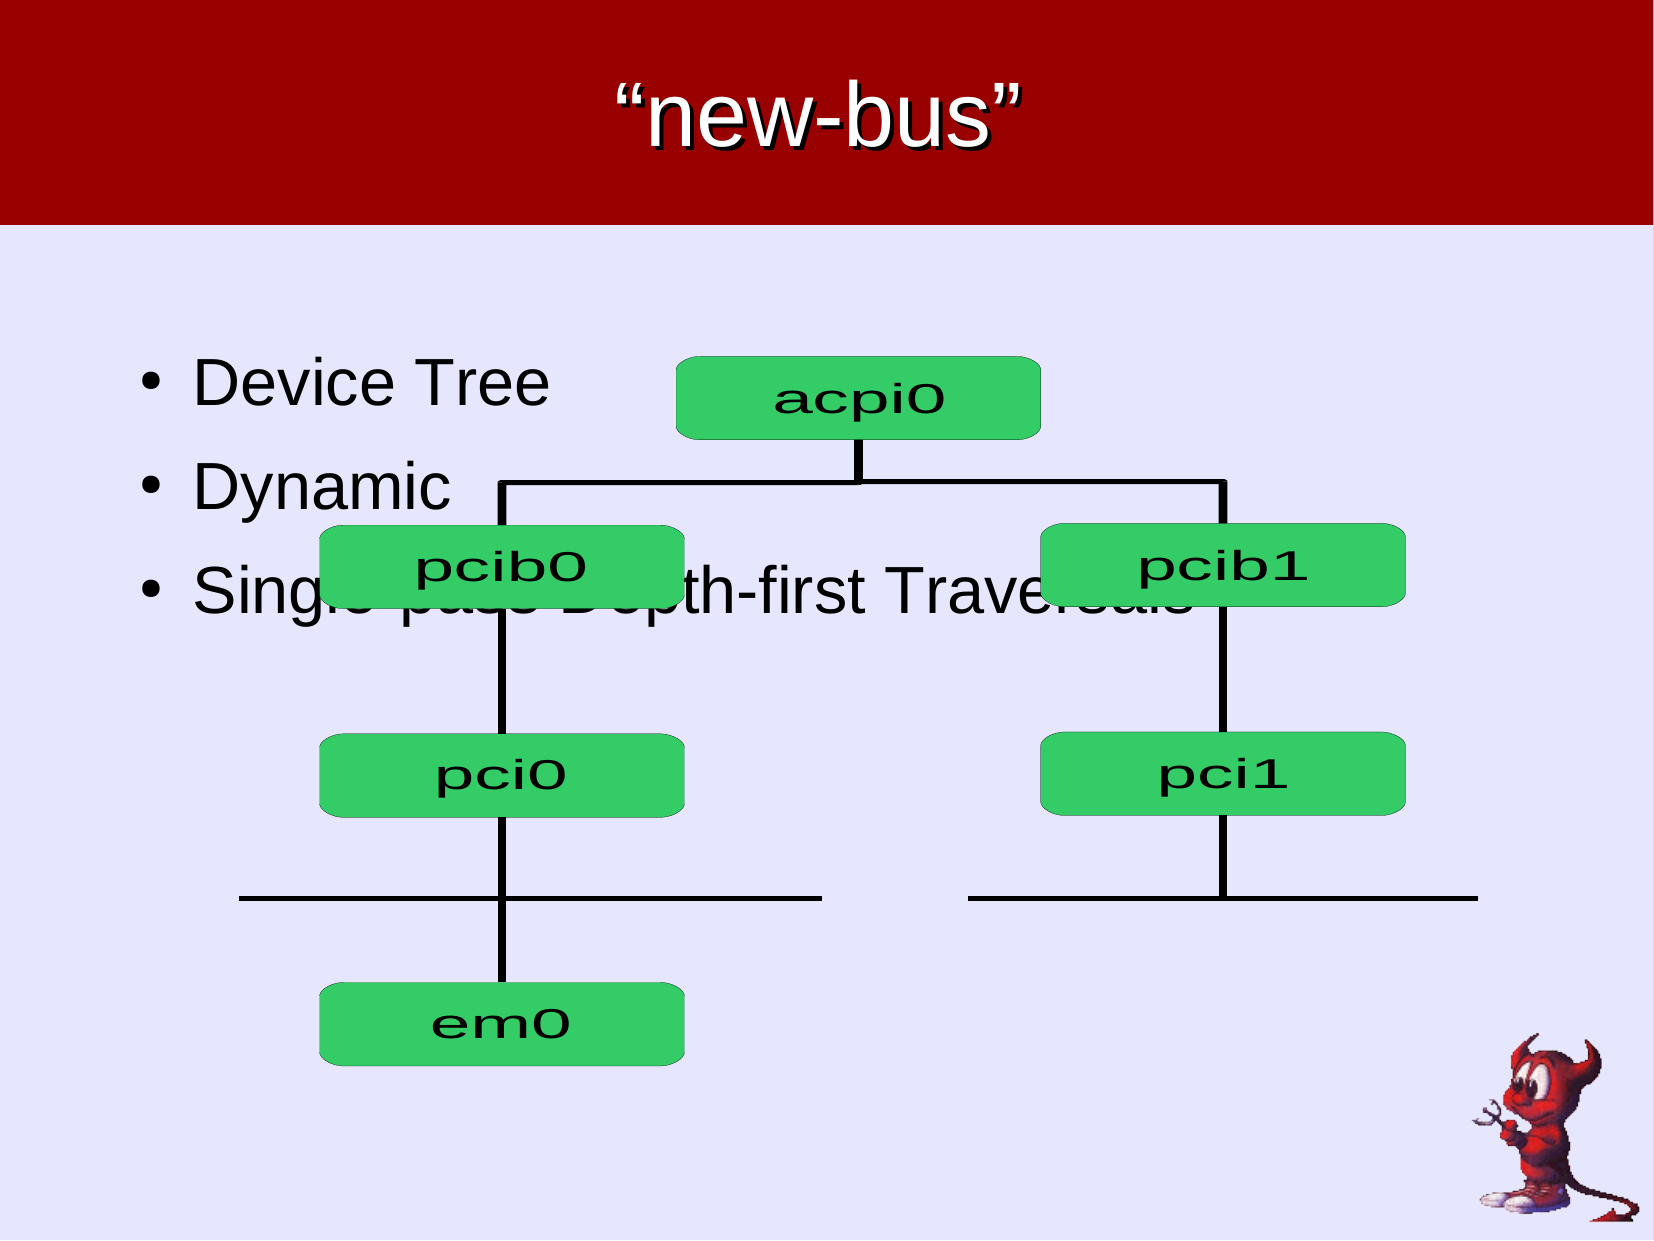

# “new-bus”
Device Tree
Dynamic
Single-pass Depth-first Traversals